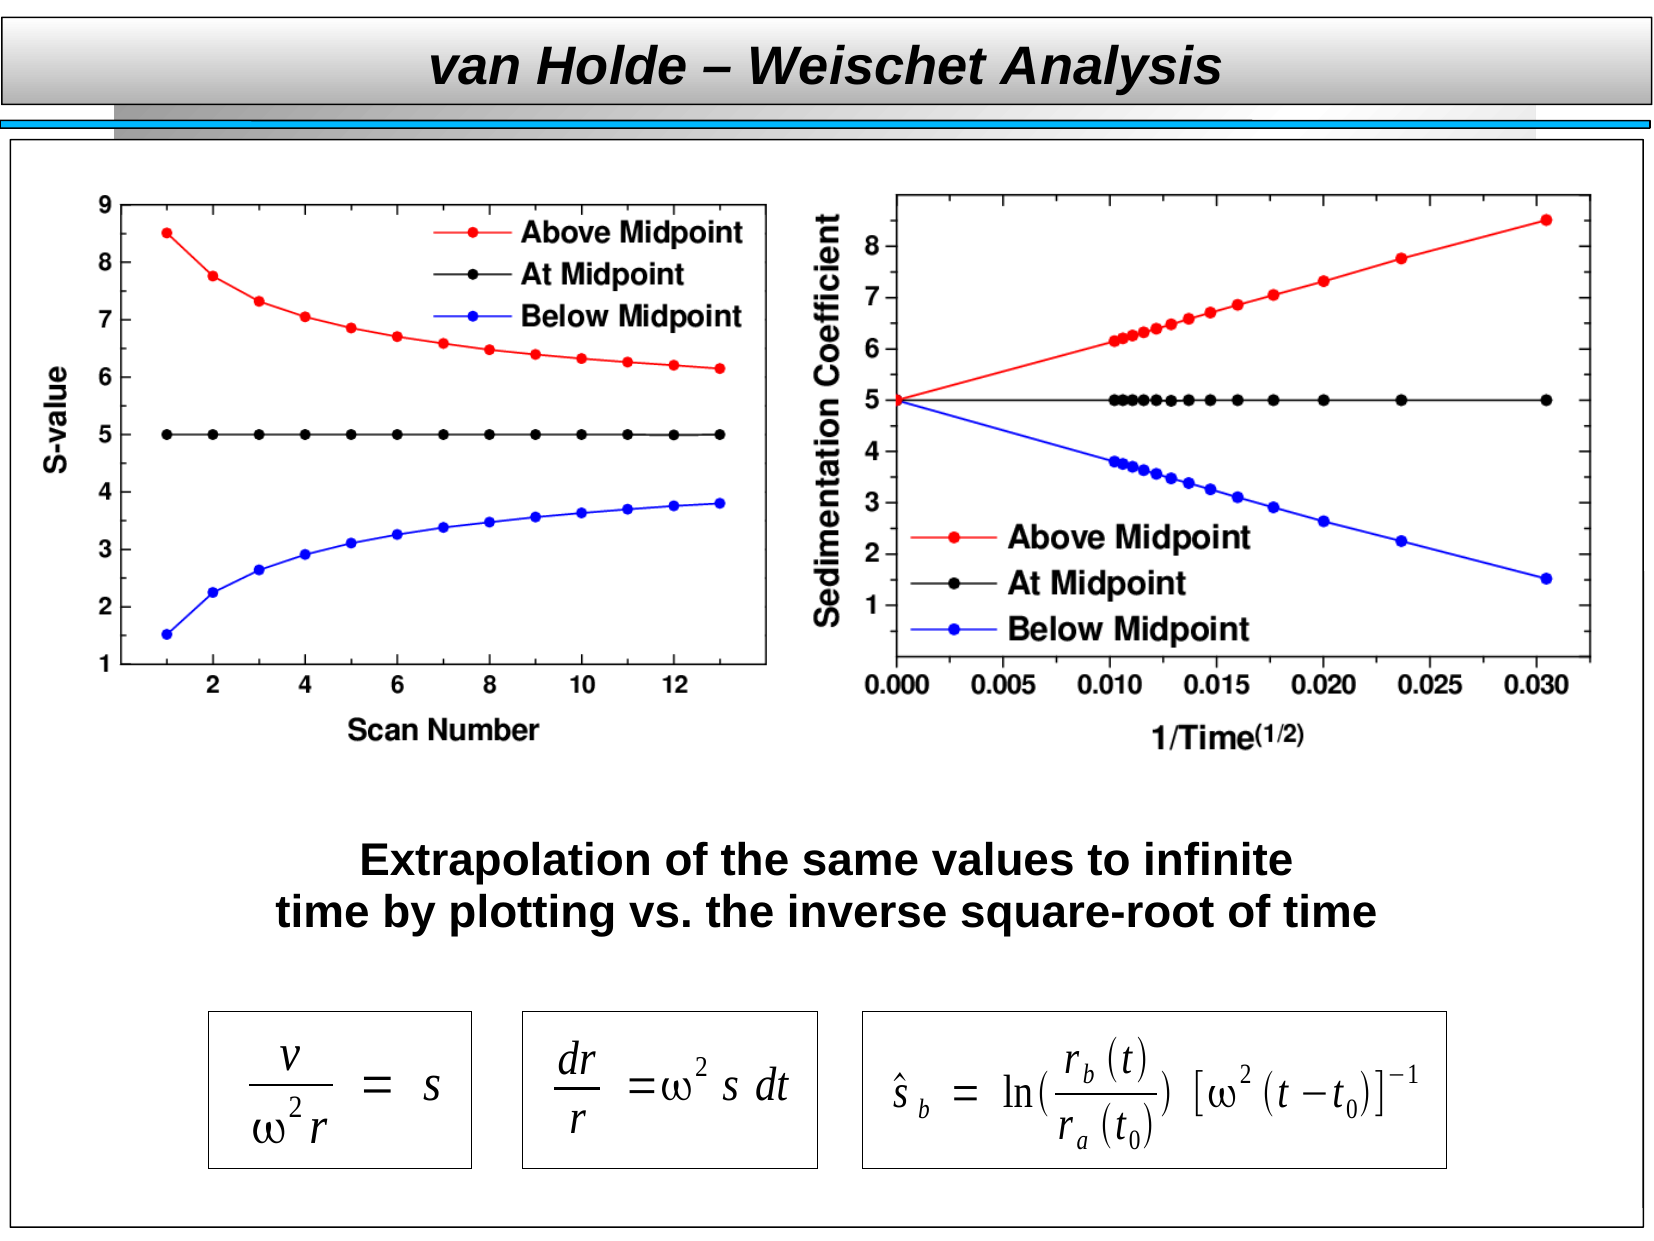

van Holde – Weischet Analysis
Extrapolation of the same values to infinite
time by plotting vs. the inverse square-root of time